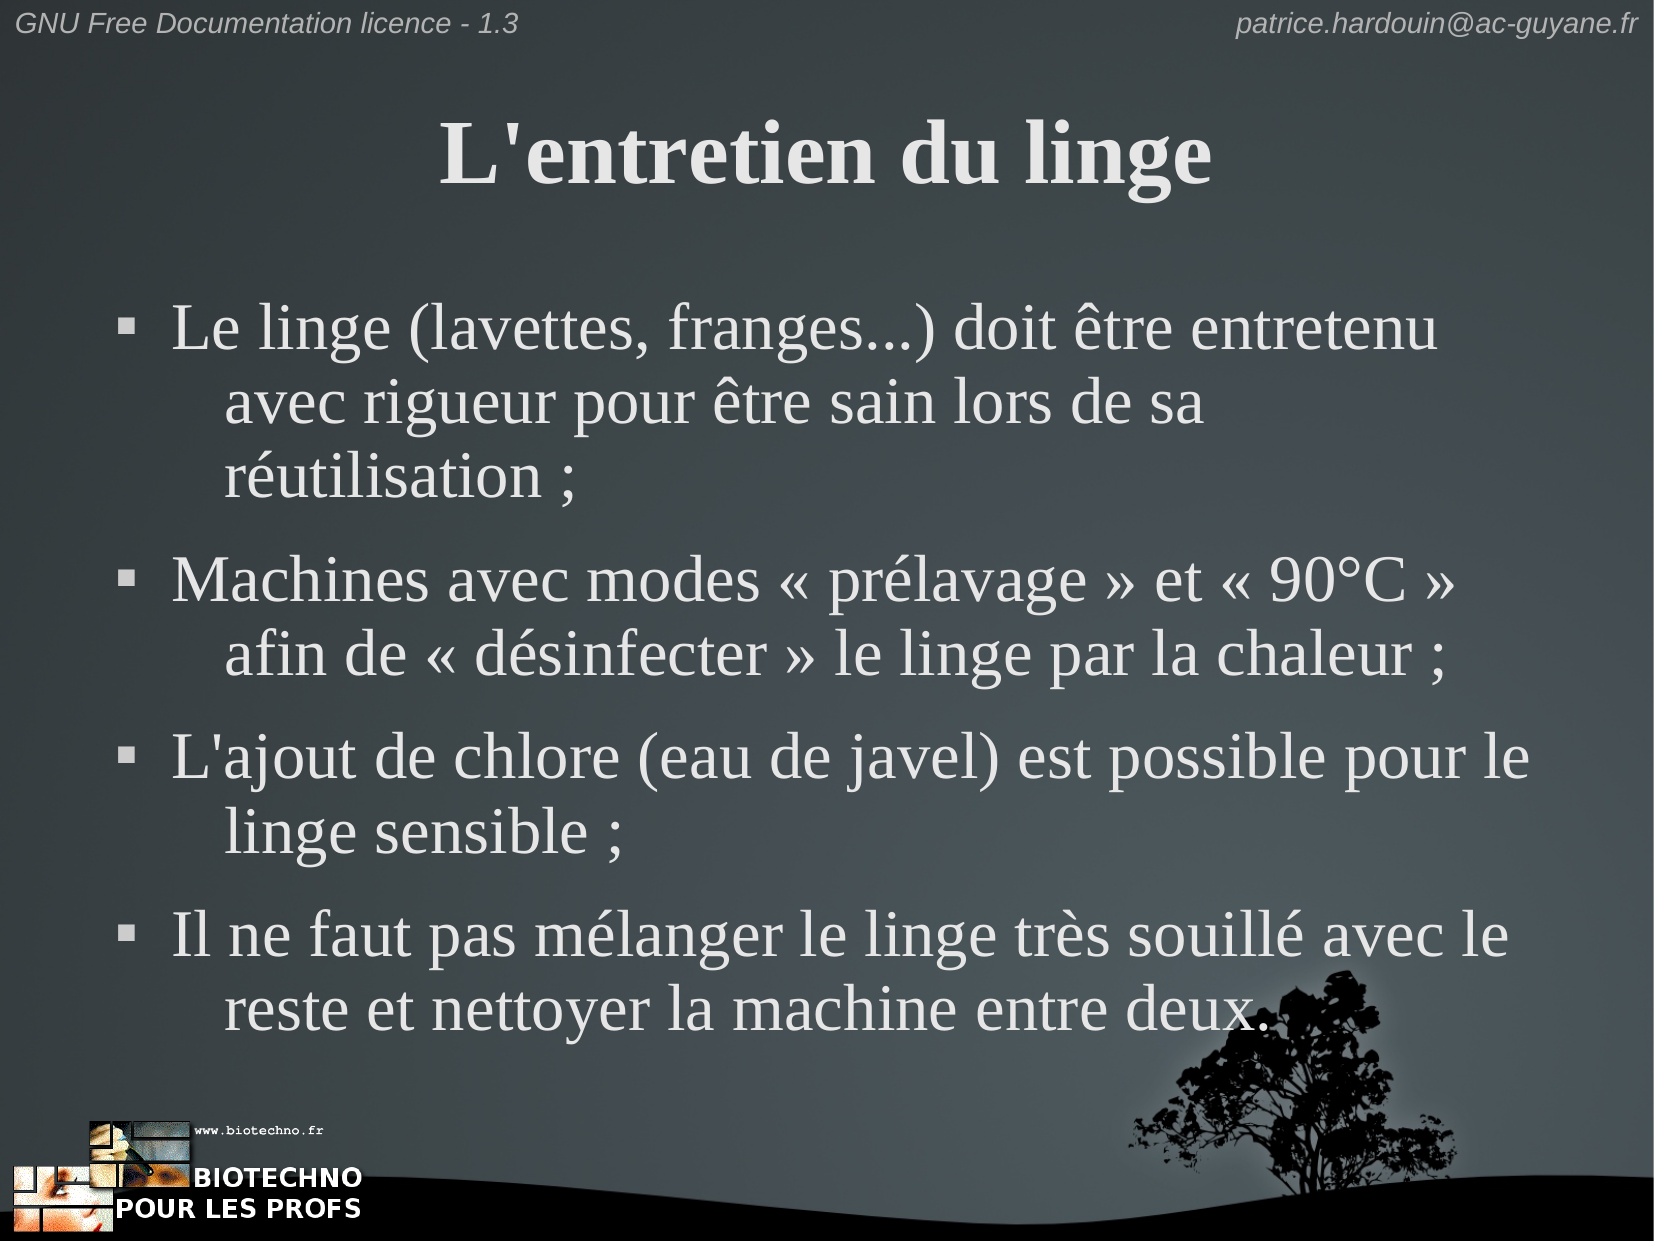

# L'entretien du linge
Le linge (lavettes, franges...) doit être entretenu avec rigueur pour être sain lors de sa réutilisation ;
Machines avec modes « prélavage » et « 90°C » afin de « désinfecter » le linge par la chaleur ;
L'ajout de chlore (eau de javel) est possible pour le linge sensible ;
Il ne faut pas mélanger le linge très souillé avec le reste et nettoyer la machine entre deux.